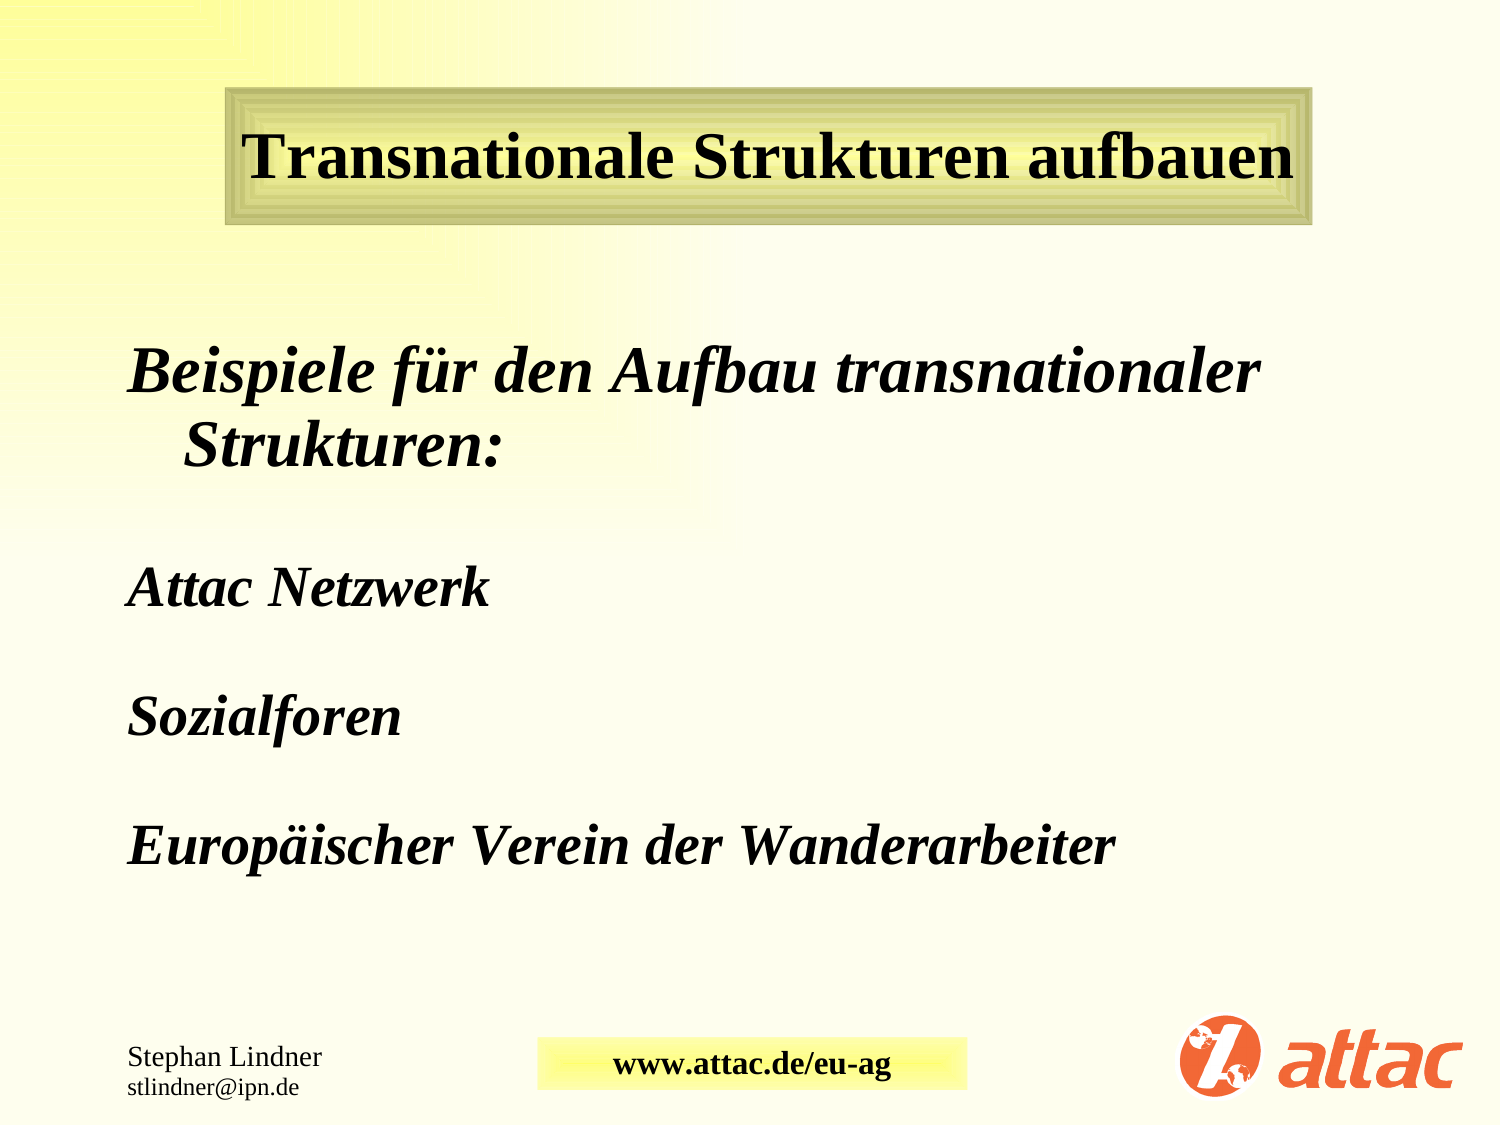

# Transnationale Strukturen aufbauen
Beispiele für den Aufbau transnationaler Strukturen:
Attac Netzwerk
Sozialforen
Europäischer Verein der Wanderarbeiter
Stephan Lindner
stlindner@ipn.de
www.attac.de/eu-ag